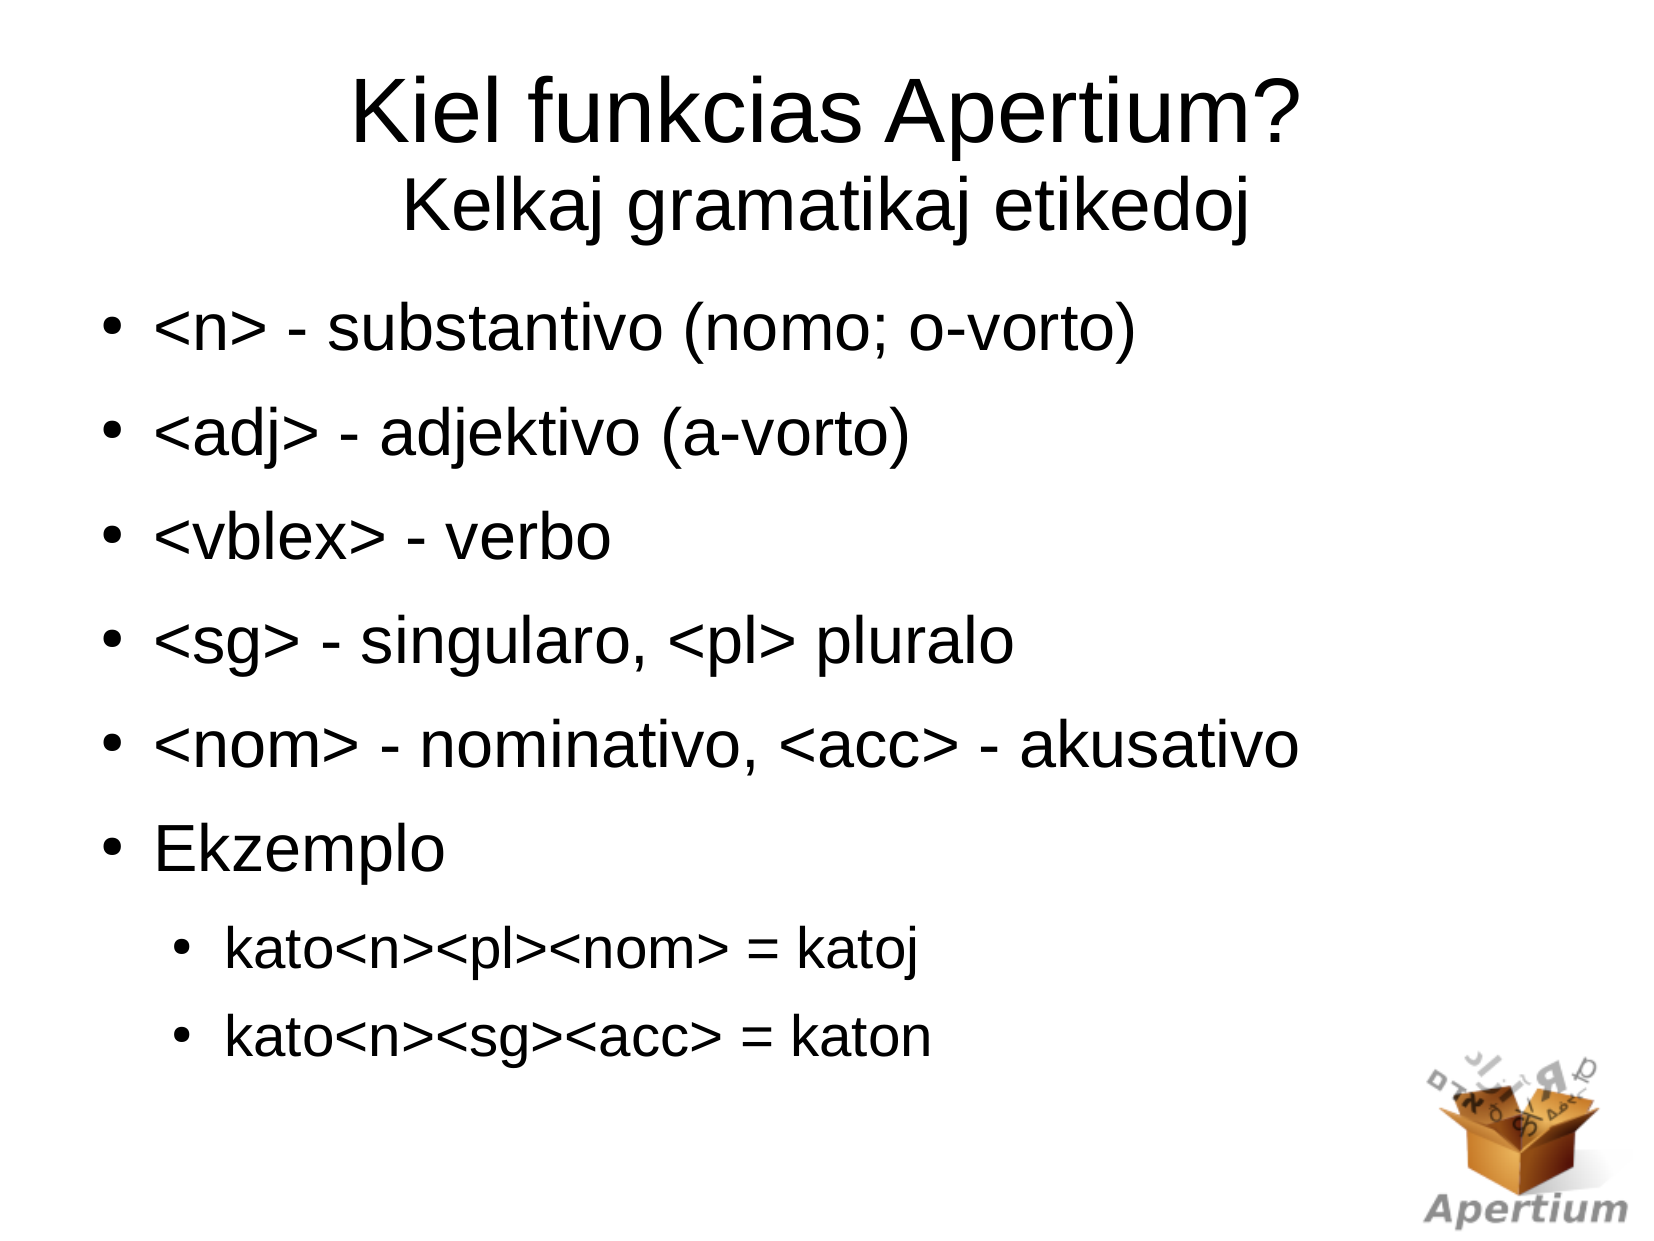

# Kiel funkcias Apertium? Kelkaj gramatikaj etikedoj
<n> - substantivo (nomo; o-vorto)
<adj> - adjektivo (a-vorto)
<vblex> - verbo
<sg> - singularo, <pl> pluralo
<nom> - nominativo, <acc> - akusativo
Ekzemplo
kato<n><pl><nom> = katoj
kato<n><sg><acc> = katon